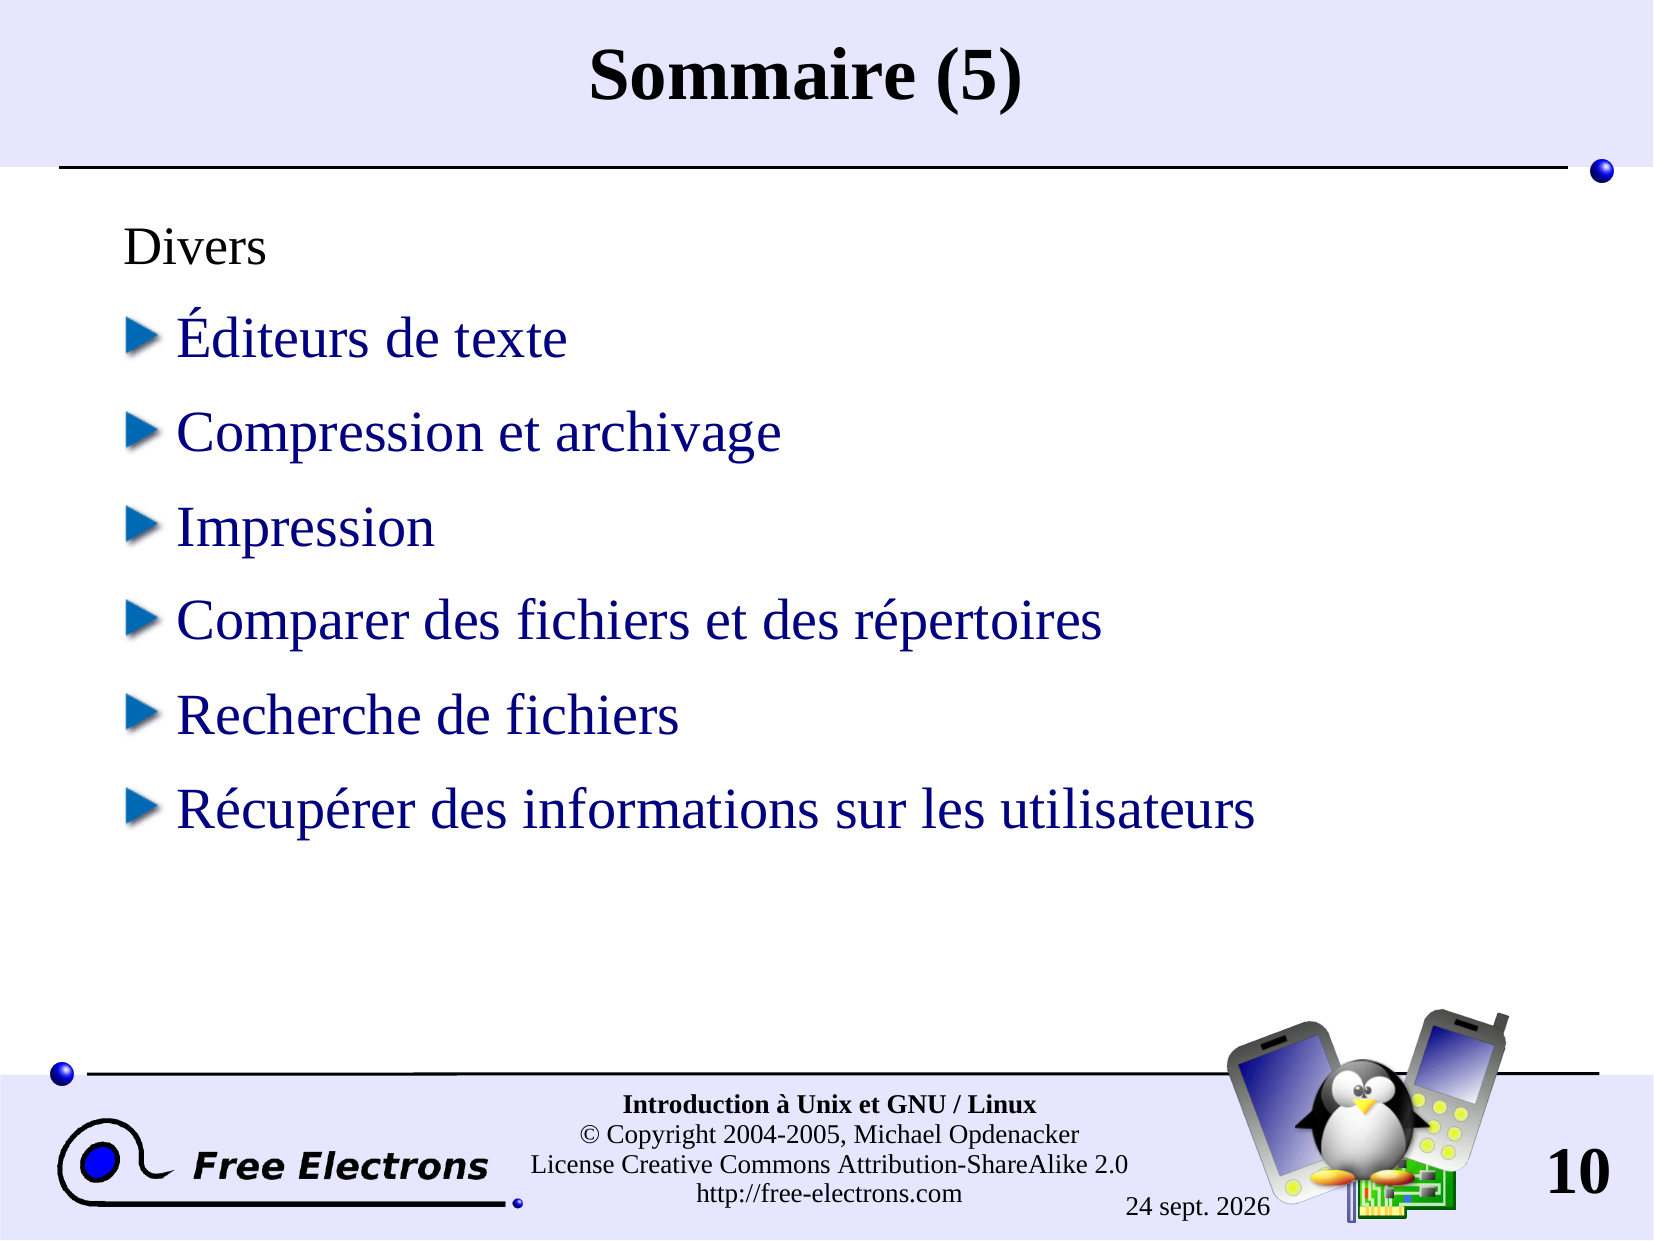

# Sommaire (5)
Divers
Éditeurs de texte
Compression et archivage
Impression
Comparer des fichiers et des répertoires
Recherche de fichiers
Récupérer des informations sur les utilisateurs